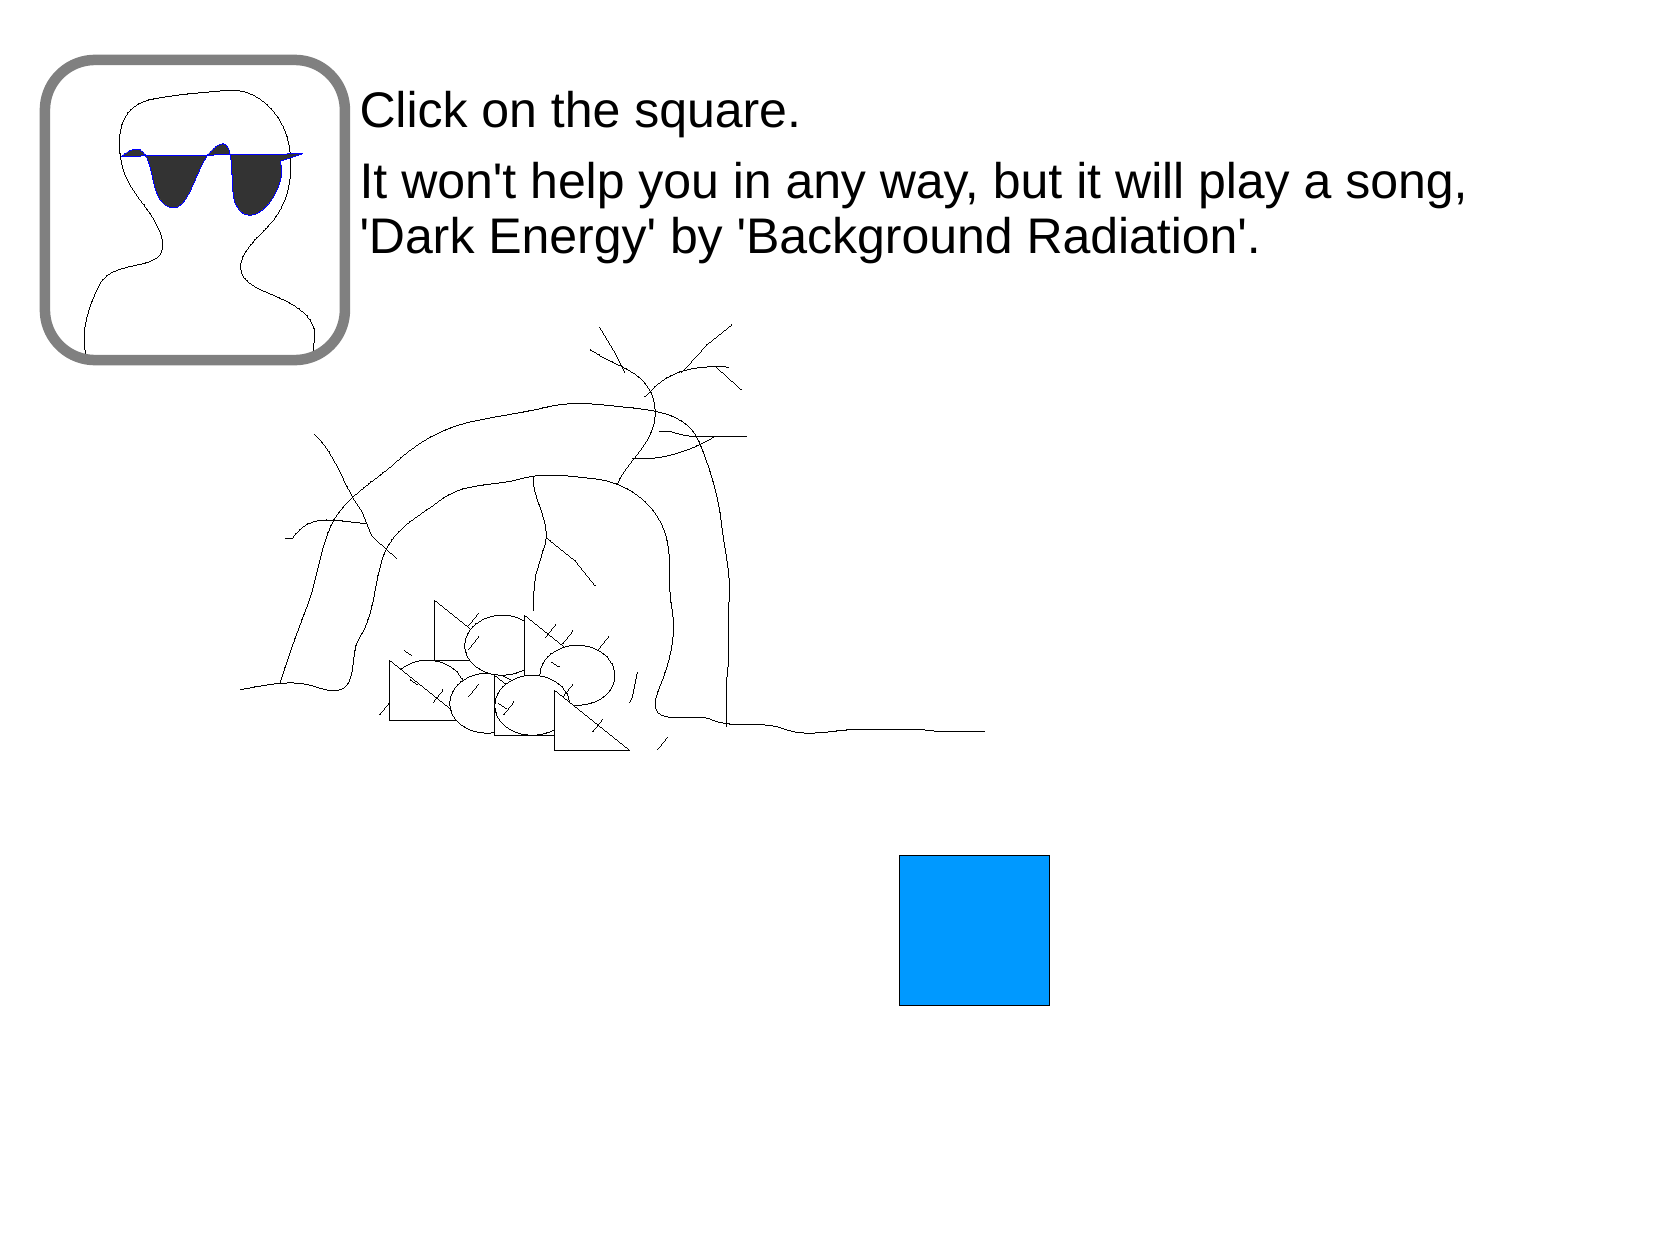

Click on the square.
It won't help you in any way, but it will play a song,
'Dark Energy' by 'Background Radiation'.